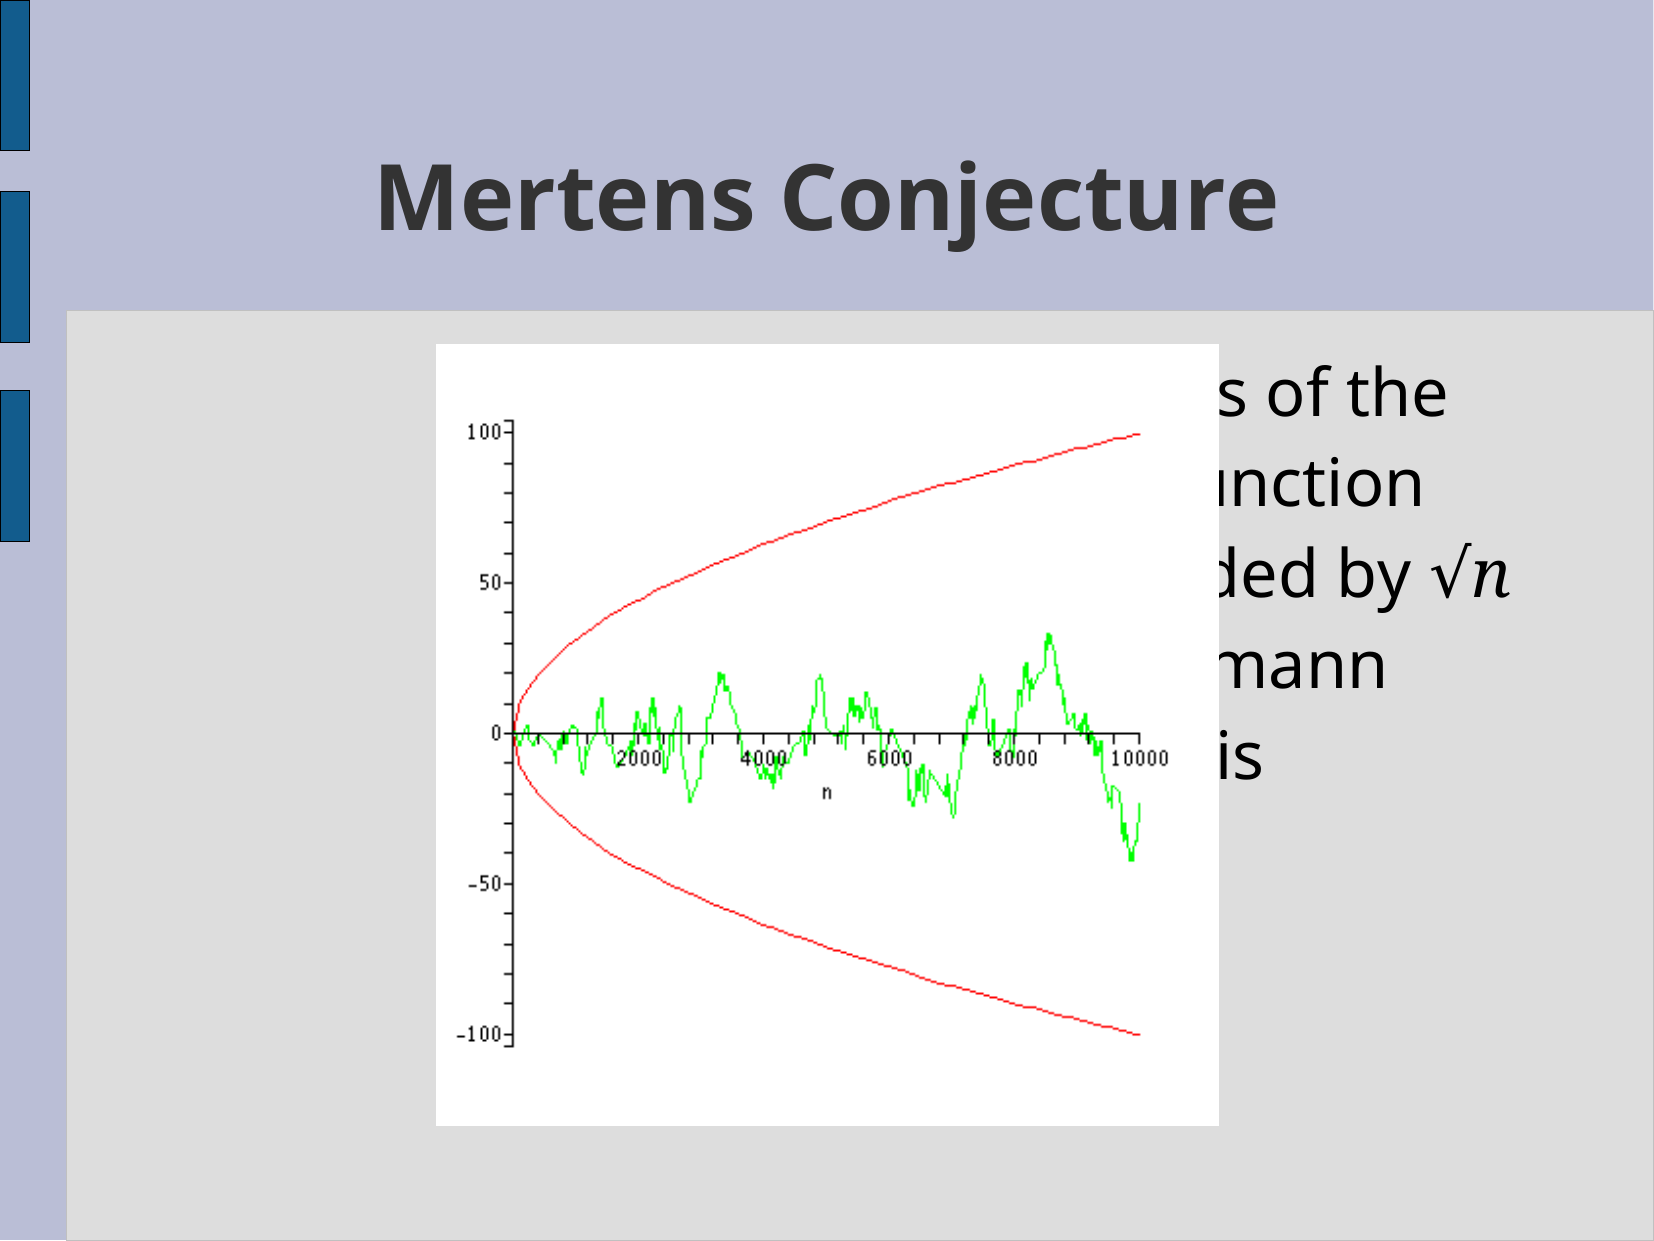

# Mertens Conjecture
Partial sums of the Möbius function are bounded by √n
Implies Riemann Hypothesis